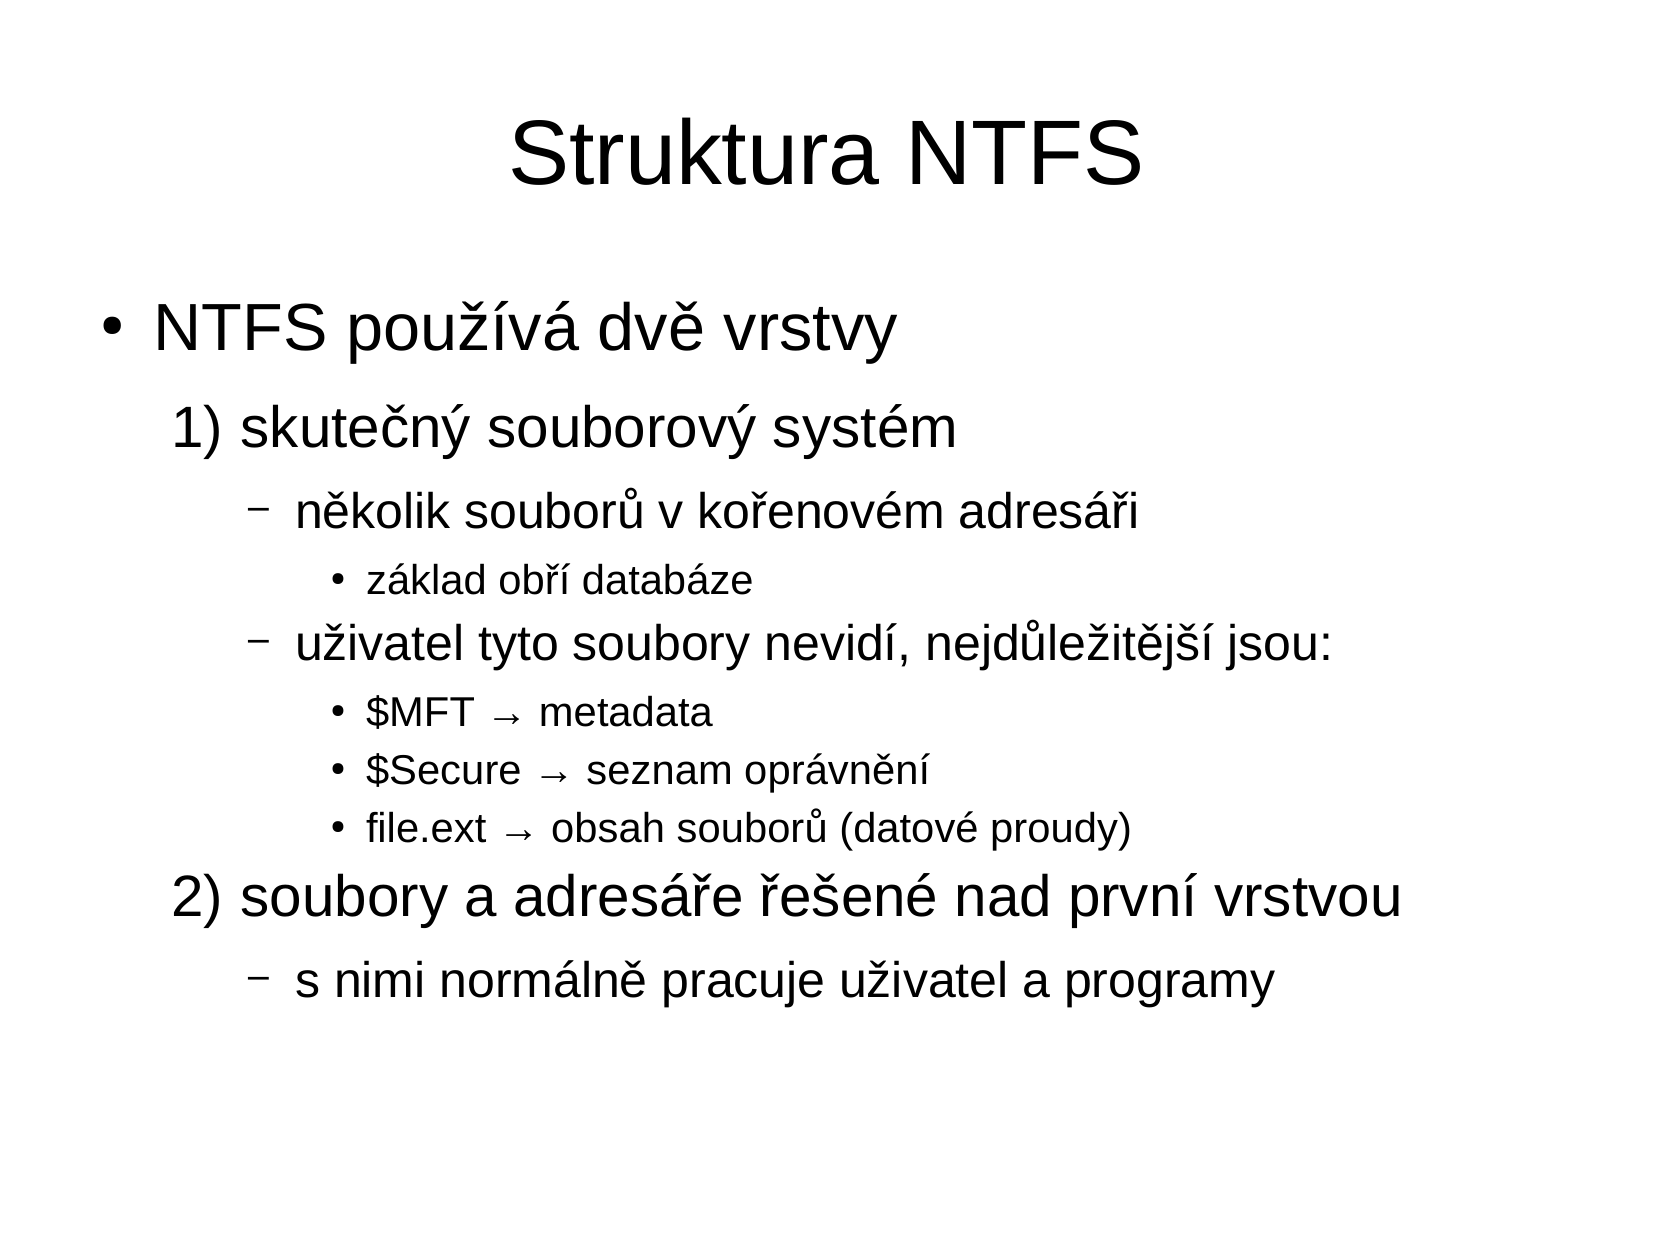

# Struktura NTFS
NTFS používá dvě vrstvy
 skutečný souborový systém
několik souborů v kořenovém adresáři
základ obří databáze
uživatel tyto soubory nevidí, nejdůležitější jsou:
$MFT → metadata
$Secure → seznam oprávnění
file.ext → obsah souborů (datové proudy)
 soubory a adresáře řešené nad první vrstvou
s nimi normálně pracuje uživatel a programy